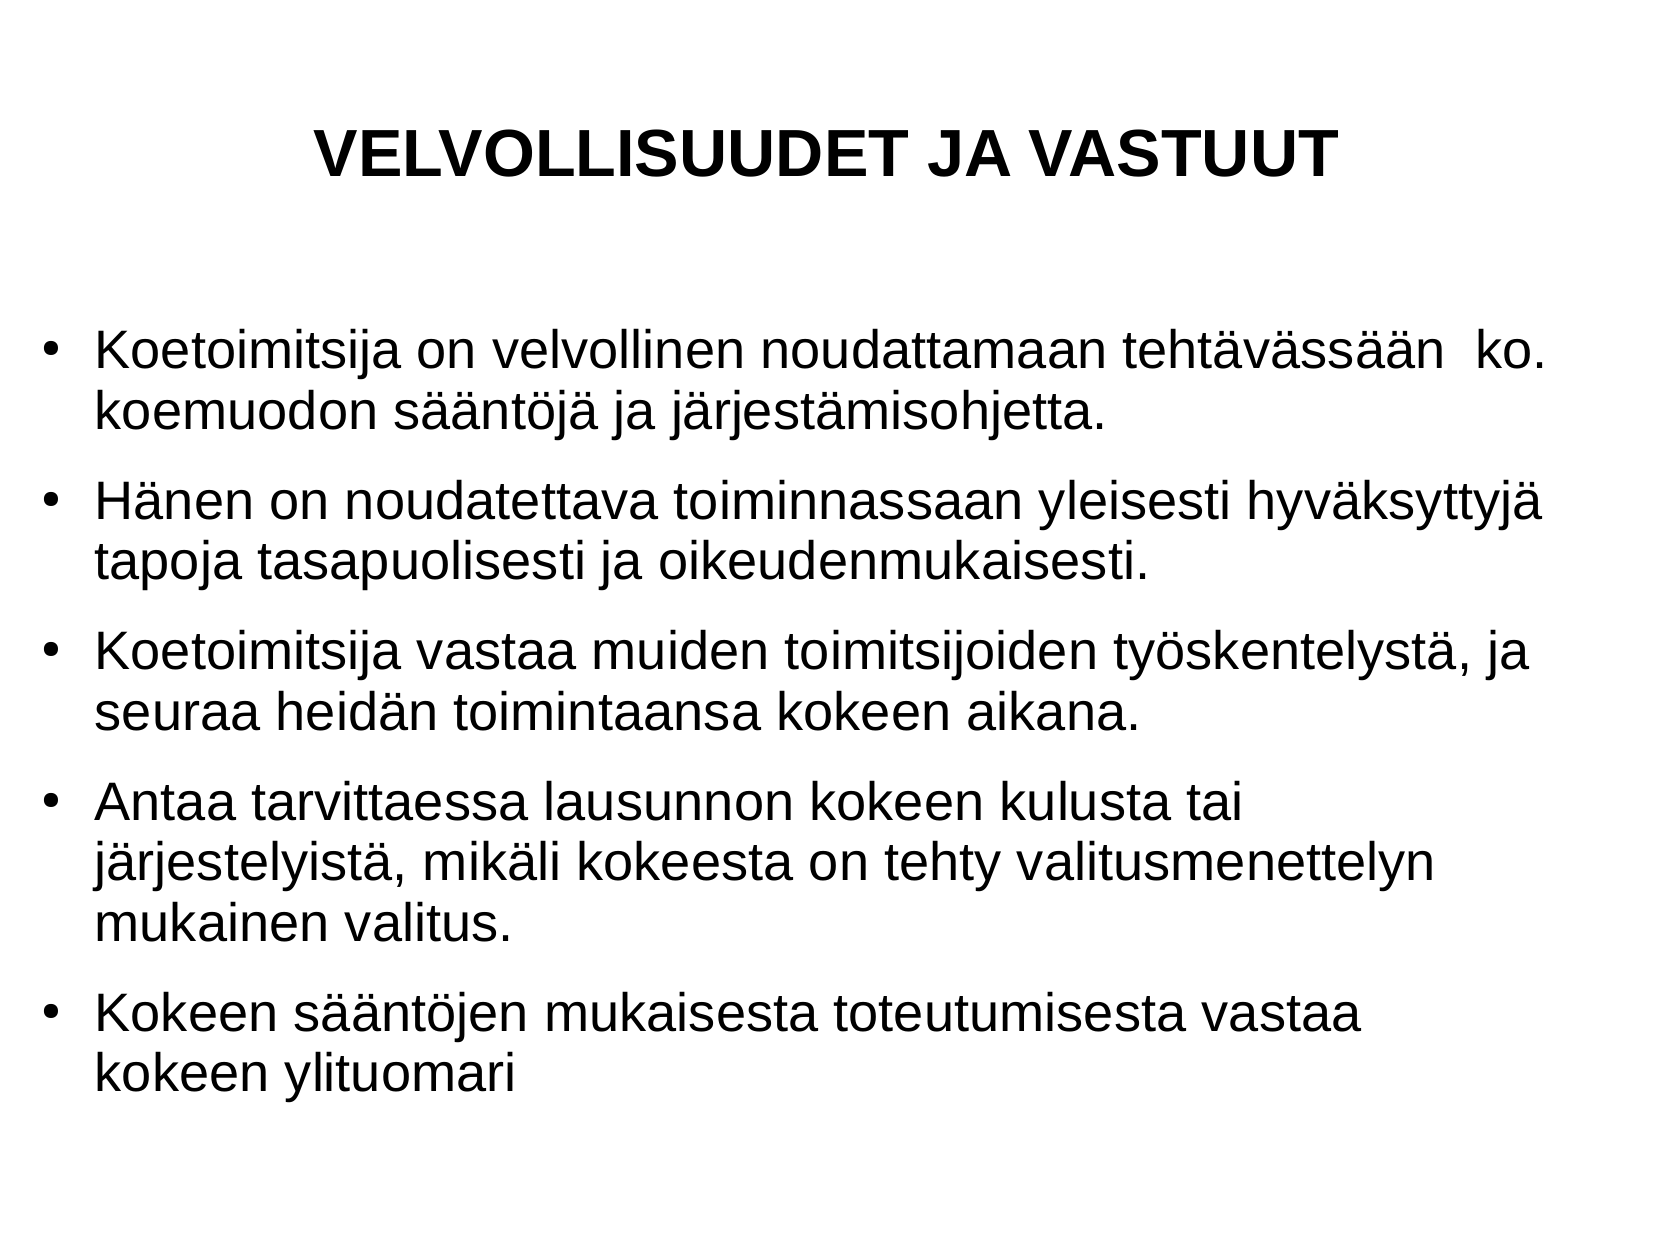

# VELVOLLISUUDET JA VASTUUT
Koetoimitsija on velvollinen noudattamaan tehtävässään ko. koemuodon sääntöjä ja järjestämisohjetta.
Hänen on noudatettava toiminnassaan yleisesti hyväksyttyjä tapoja tasapuolisesti ja oikeudenmukaisesti.
Koetoimitsija vastaa muiden toimitsijoiden työskentelystä, ja seuraa heidän toimintaansa kokeen aikana.
Antaa tarvittaessa lausunnon kokeen kulusta tai järjestelyistä, mikäli kokeesta on tehty valitusmenettelyn mukainen valitus.
Kokeen sääntöjen mukaisesta toteutumisesta vastaa kokeen ylituomari